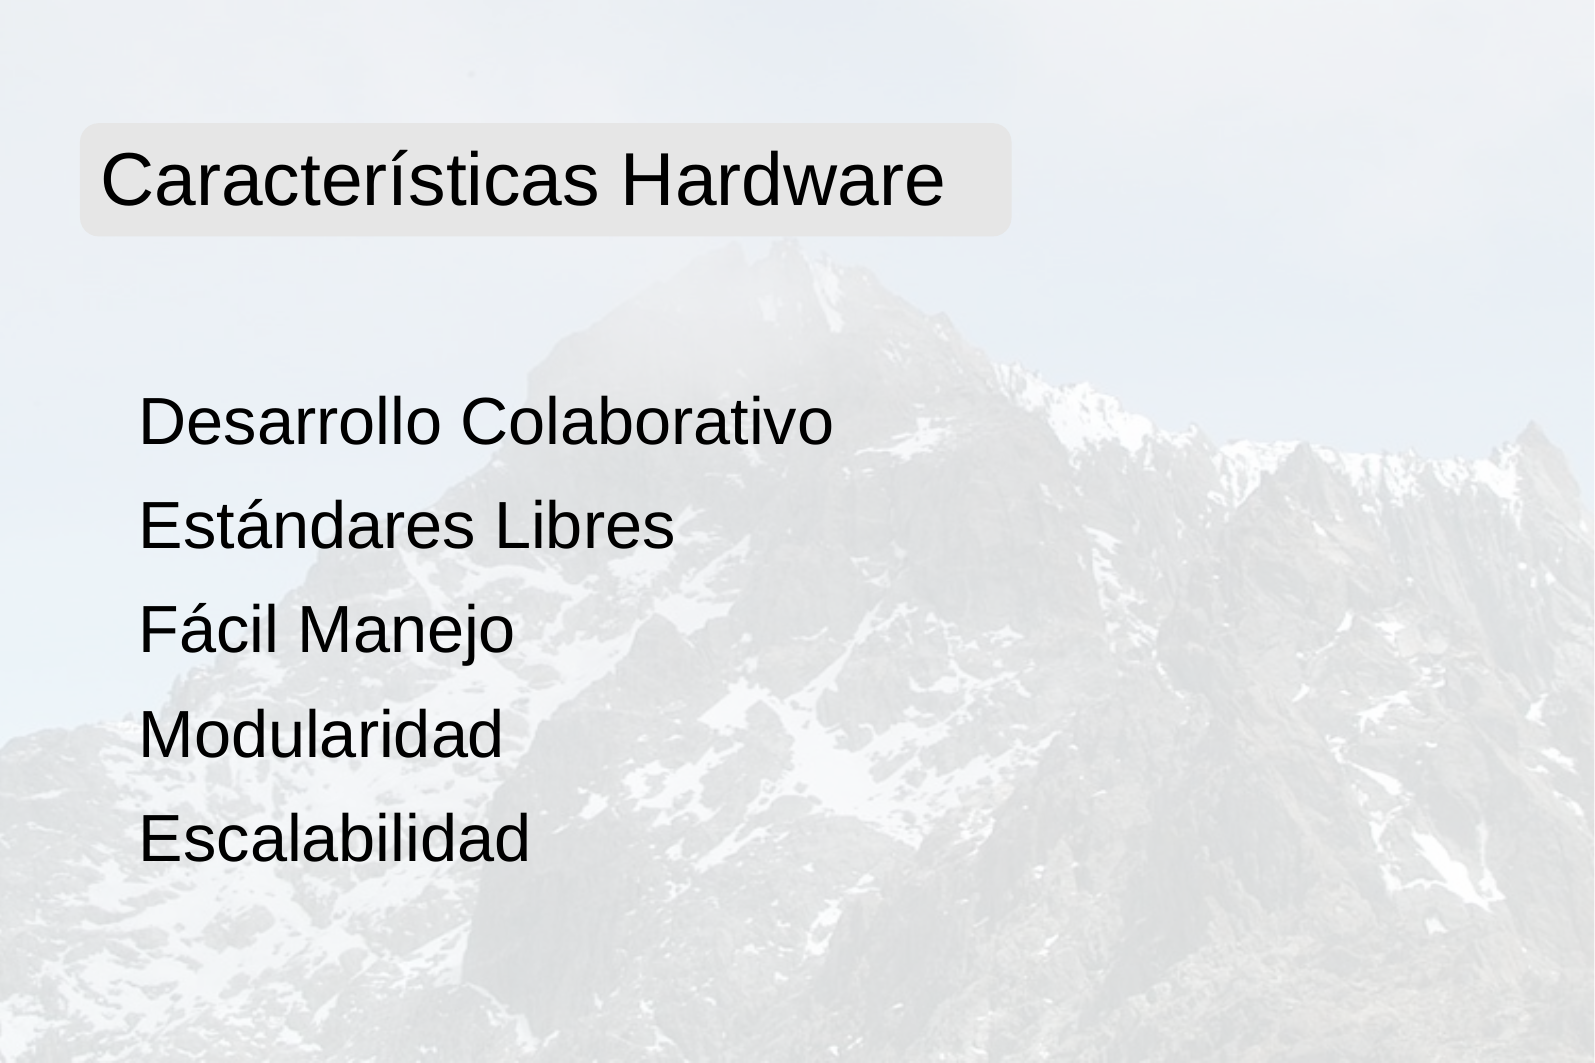

Características Hardware
# Desarrollo Colaborativo
Estándares Libres
Fácil Manejo
Modularidad
Escalabilidad